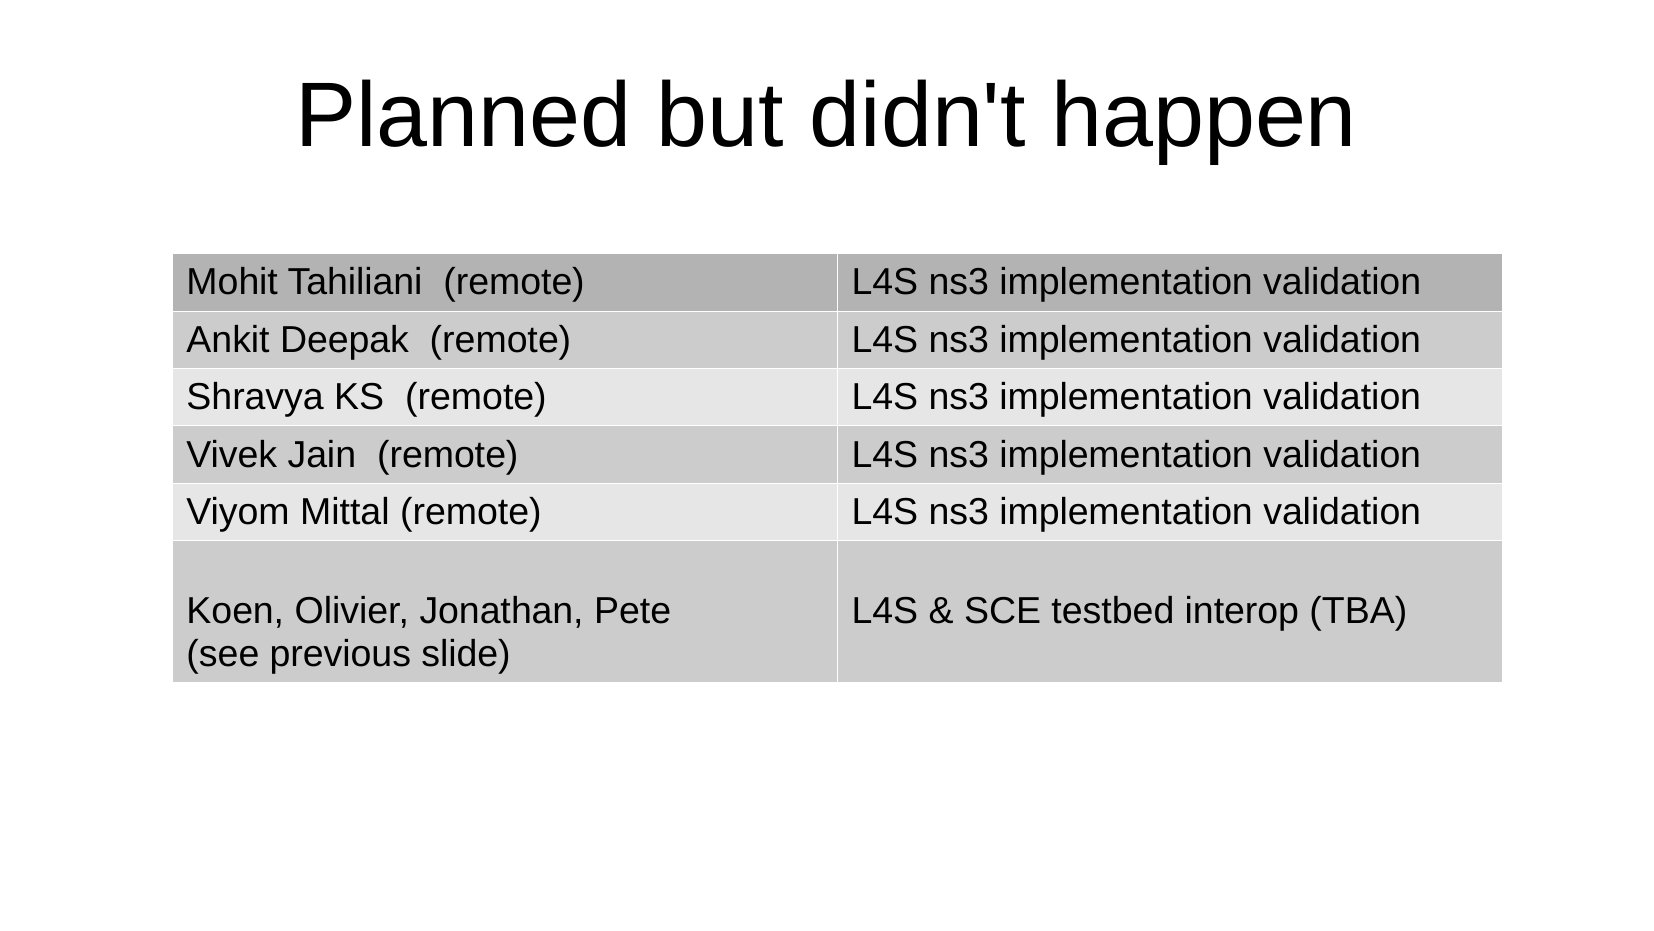

# Planned but didn't happen
| Mohit Tahiliani (remote) | L4S ns3 implementation validation |
| --- | --- |
| Ankit Deepak (remote) | L4S ns3 implementation validation |
| Shravya KS (remote) | L4S ns3 implementation validation |
| Vivek Jain (remote) | L4S ns3 implementation validation |
| Viyom Mittal (remote) | L4S ns3 implementation validation |
| Koen, Olivier, Jonathan, Pete (see previous slide) | L4S & SCE testbed interop (TBA) |